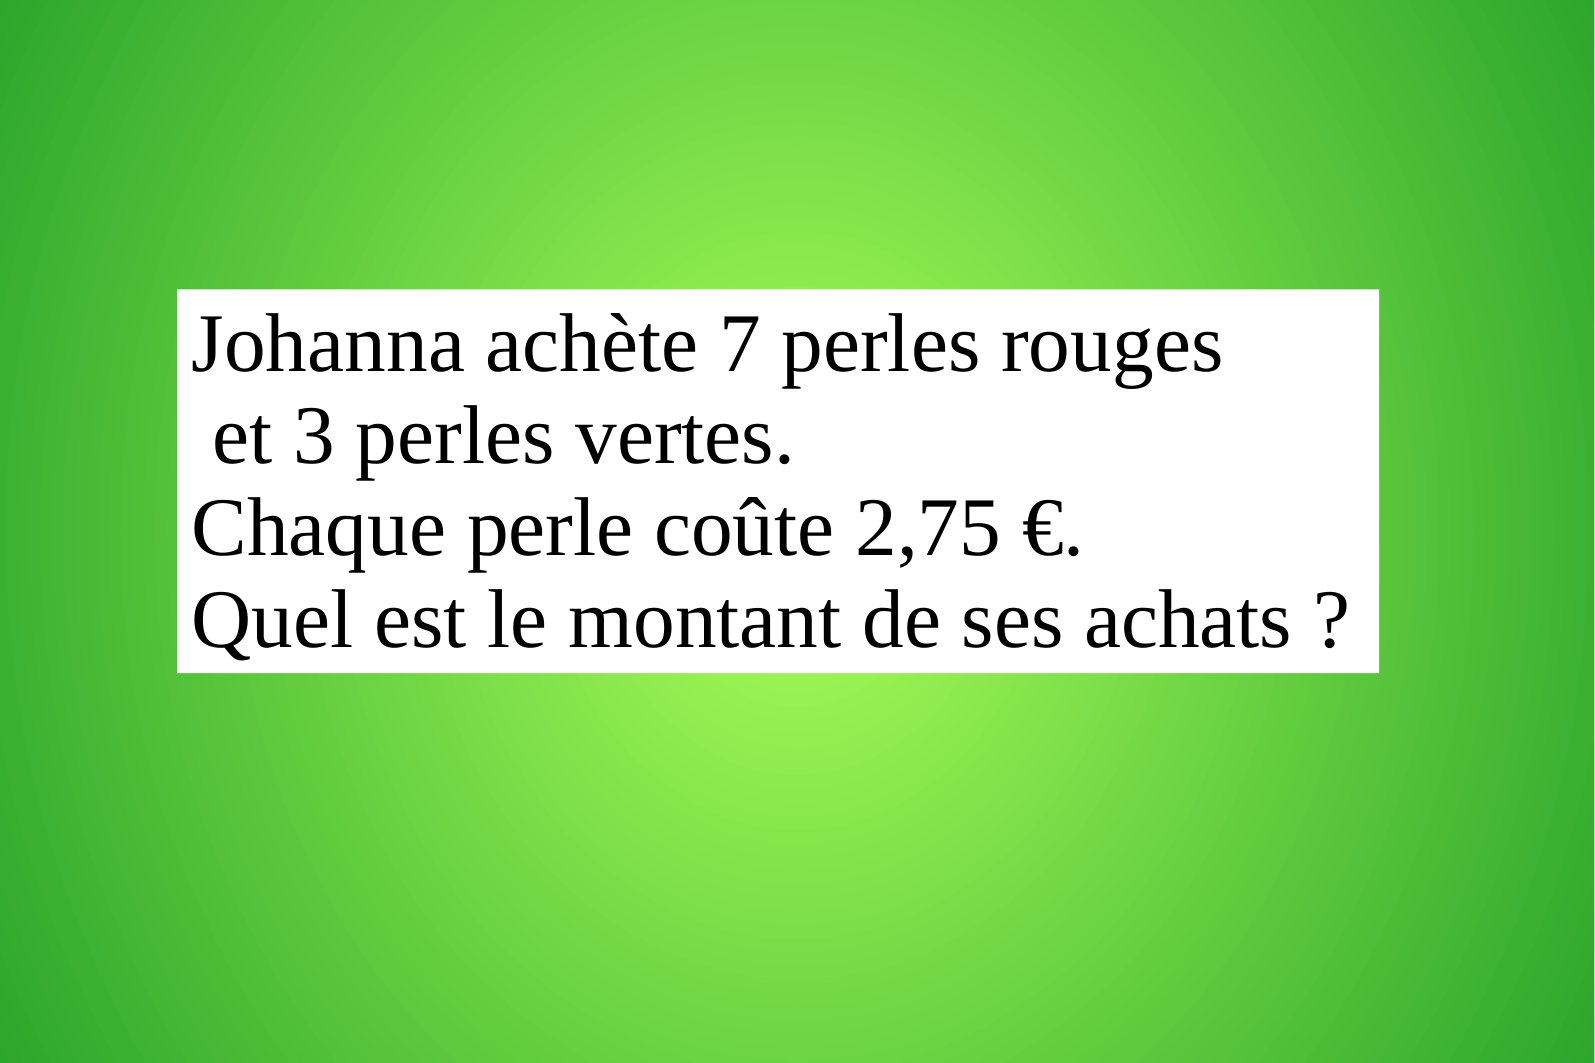

Johanna achète 7 perles rouges
 et 3 perles vertes.
Chaque perle coûte 2,75 €.
Quel est le montant de ses achats ?